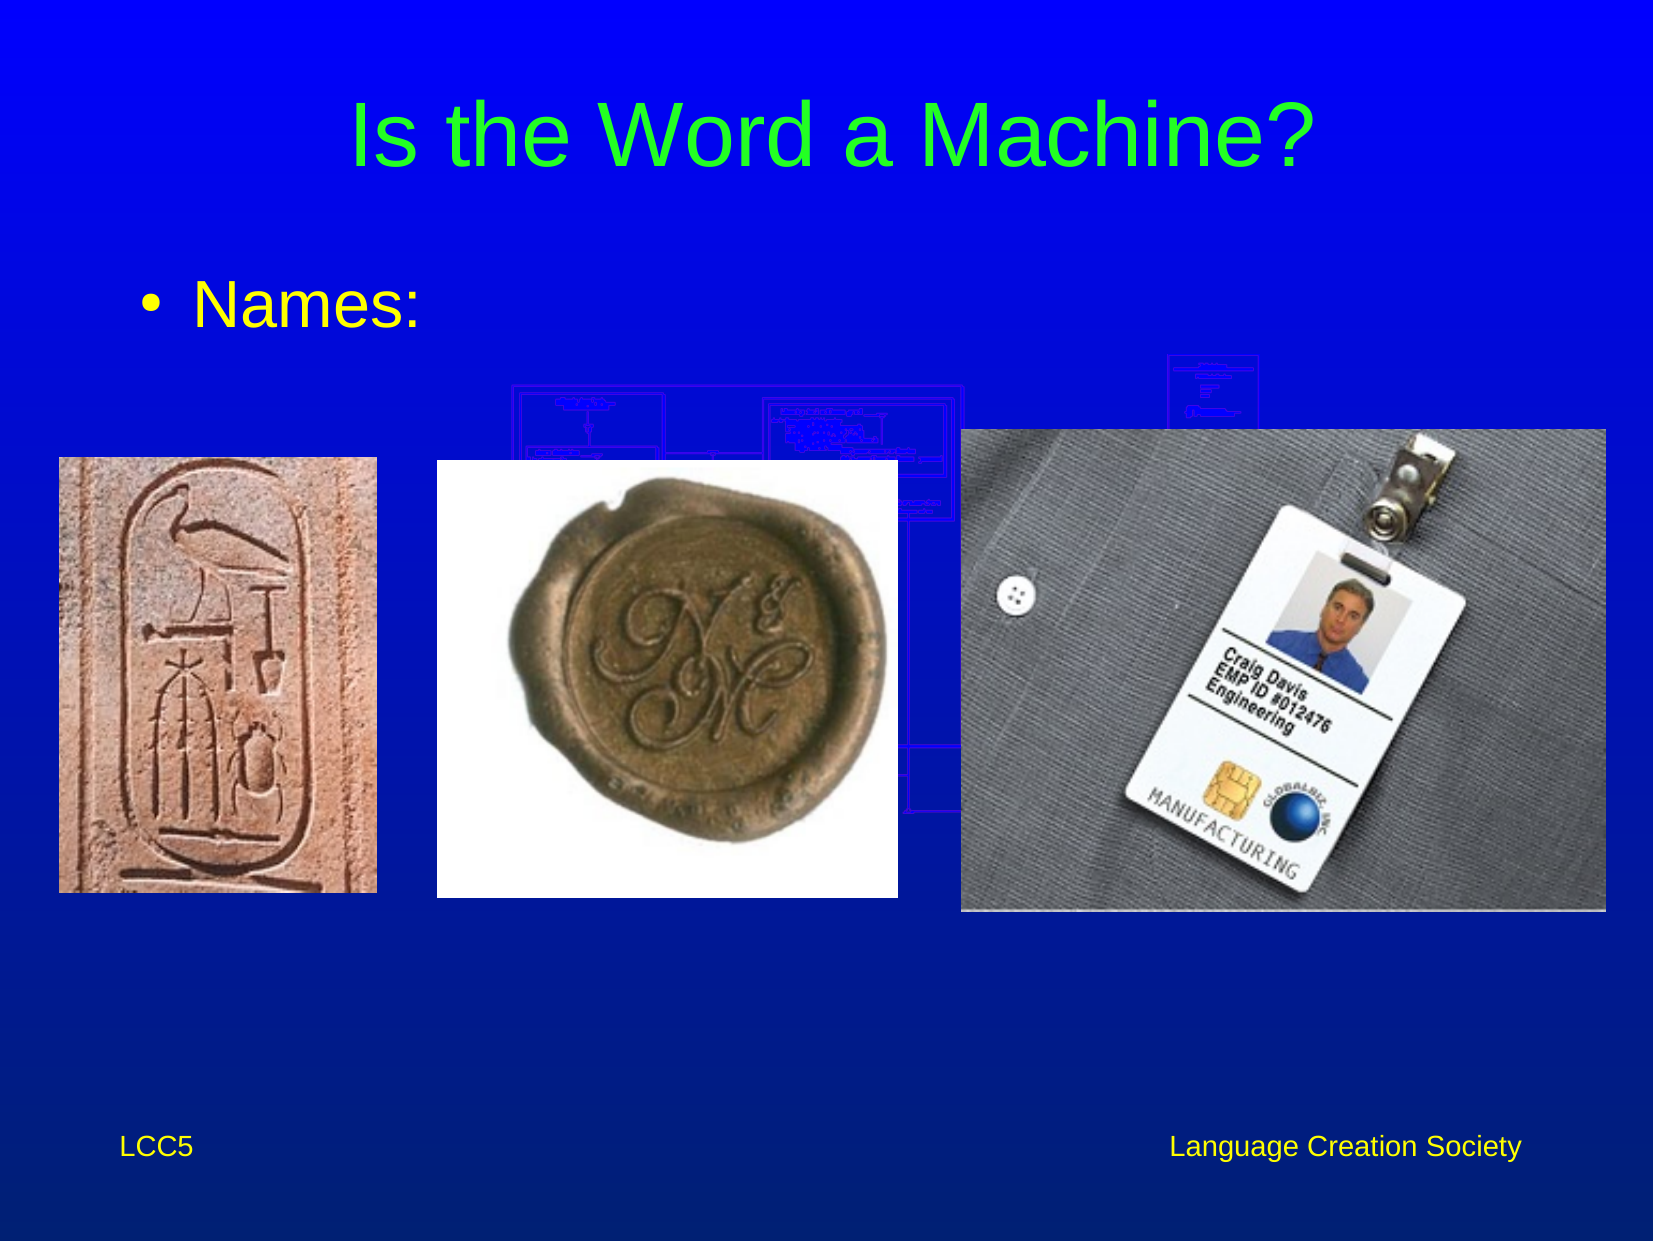

# Is the Word a Machine?
Names: